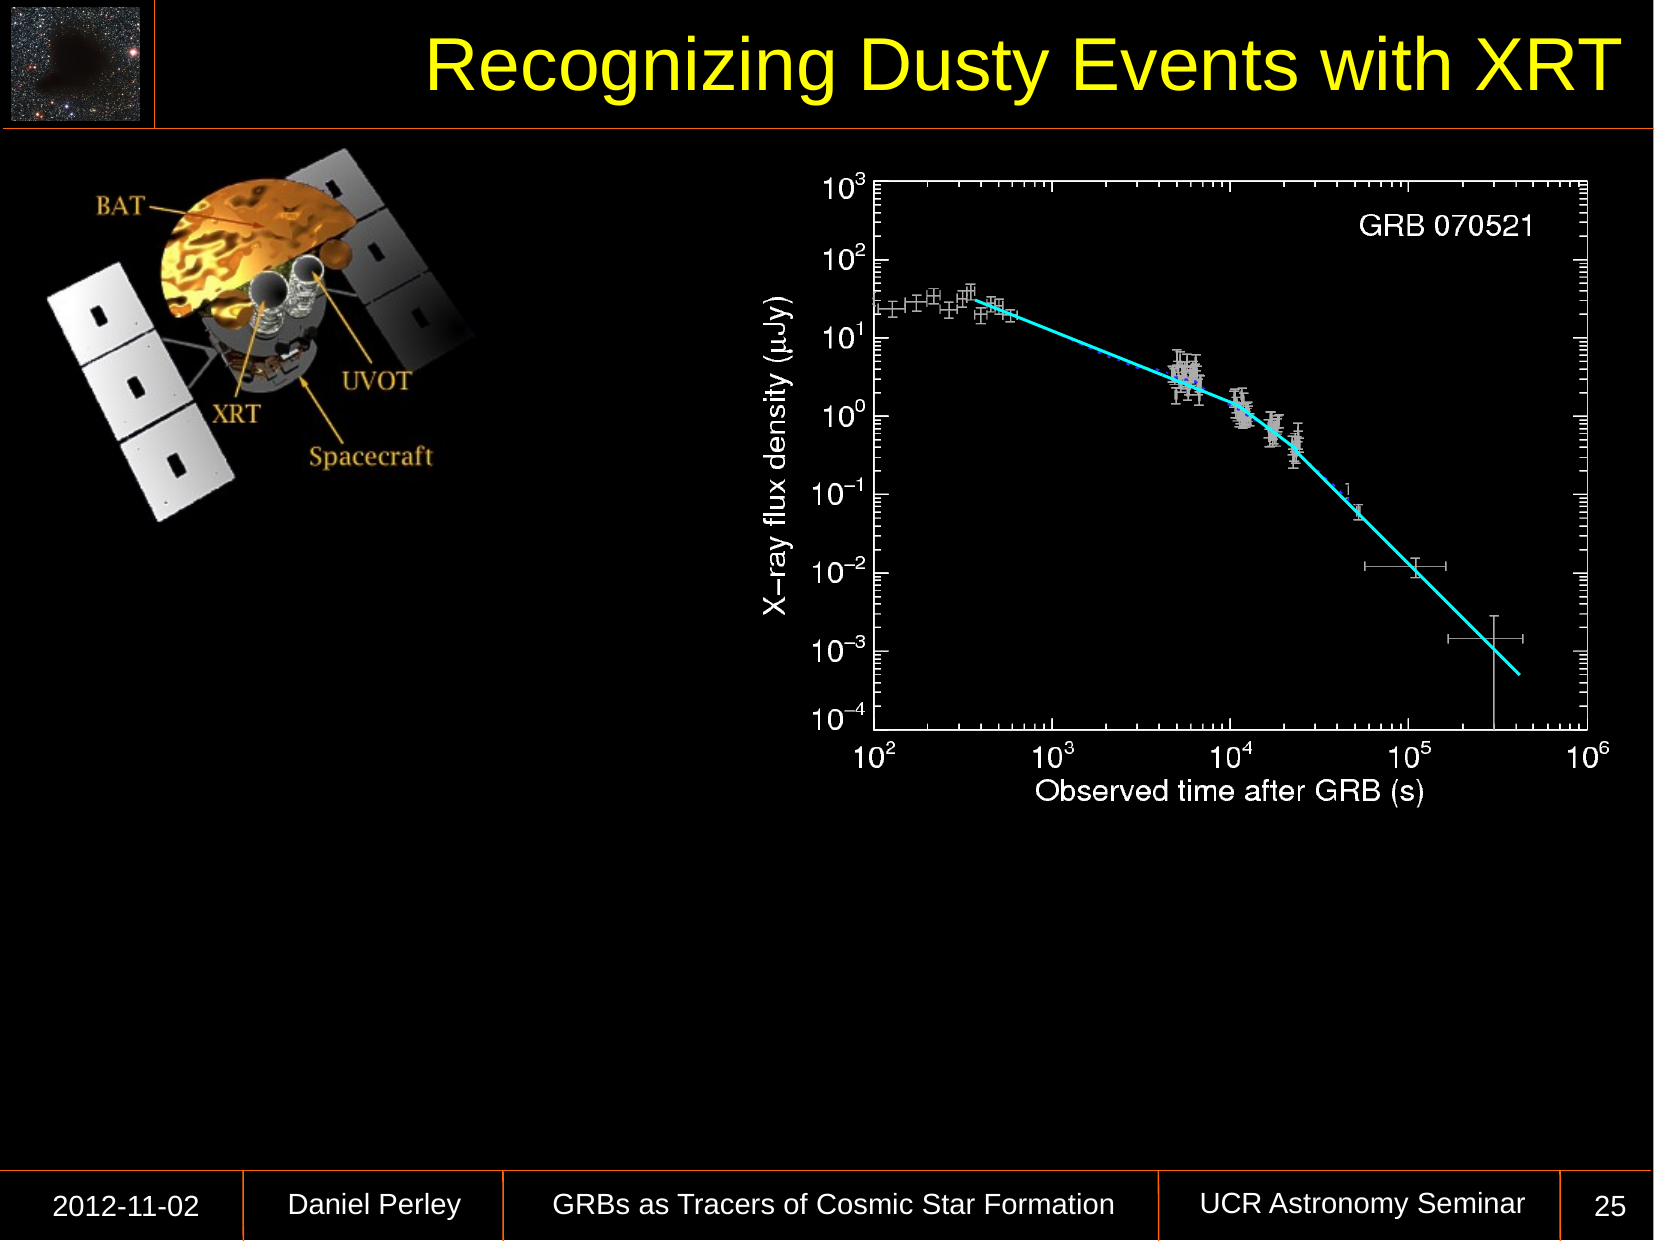

# Recognizing Dusty Events with XRT
2012-11-02
25